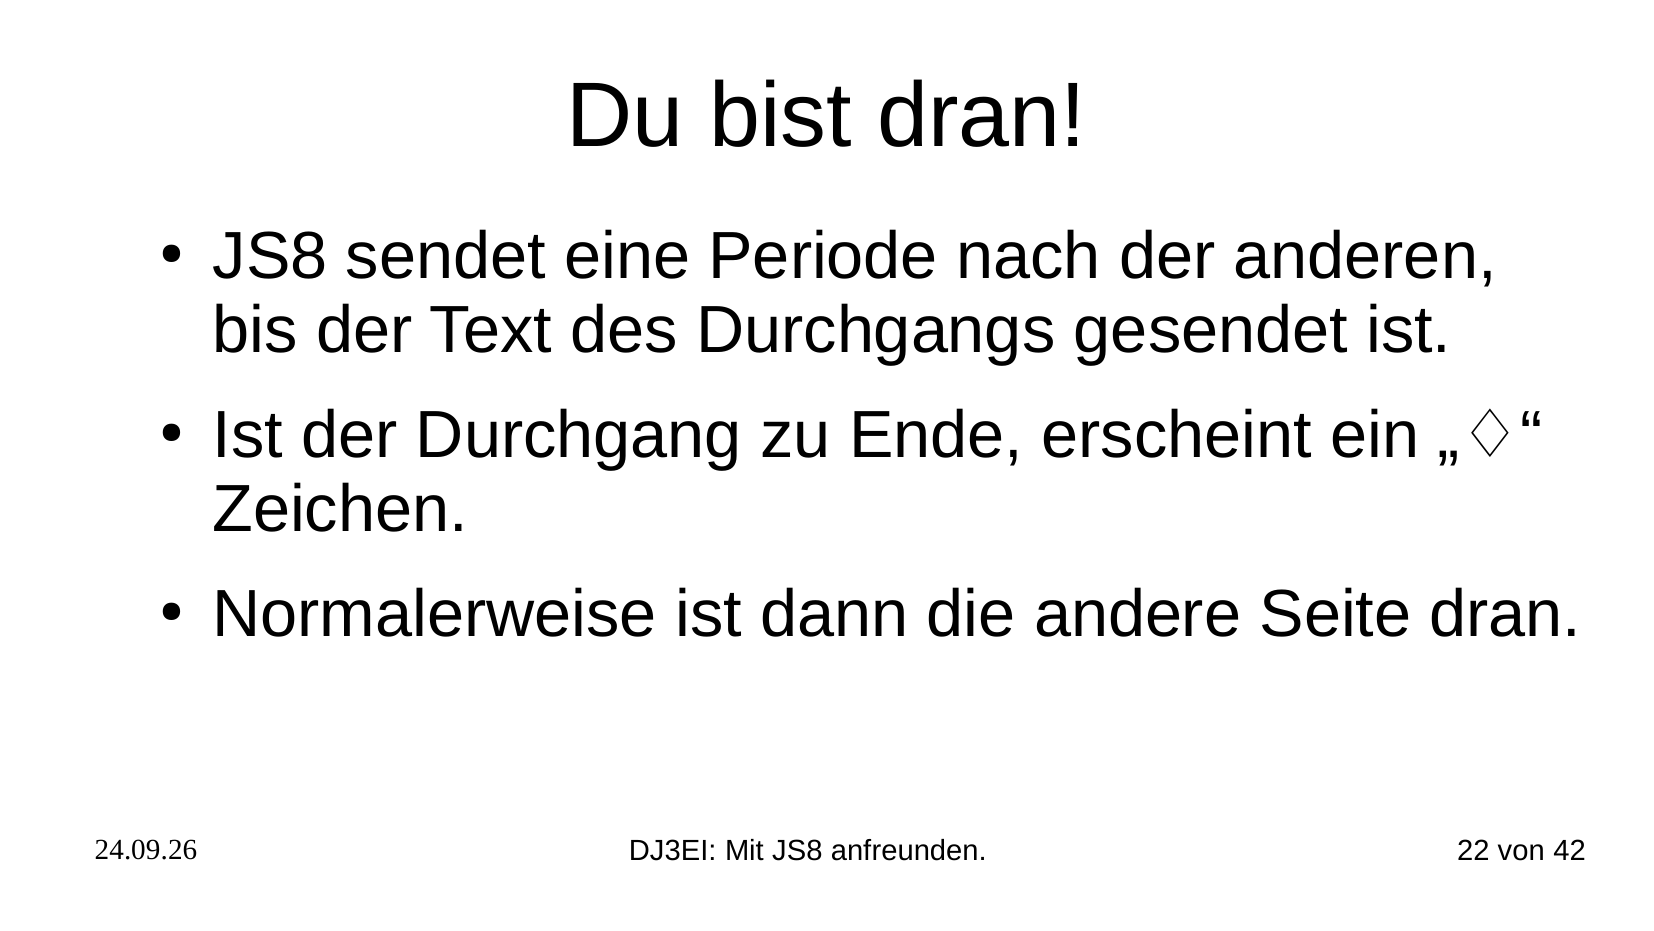

# Du bist dran!
JS8 sendet eine Periode nach der anderen,
bis der Text des Durchgangs gesendet ist.
Ist der Durchgang zu Ende, erscheint ein „♢“ Zeichen.
Normalerweise ist dann die andere Seite dran.
22